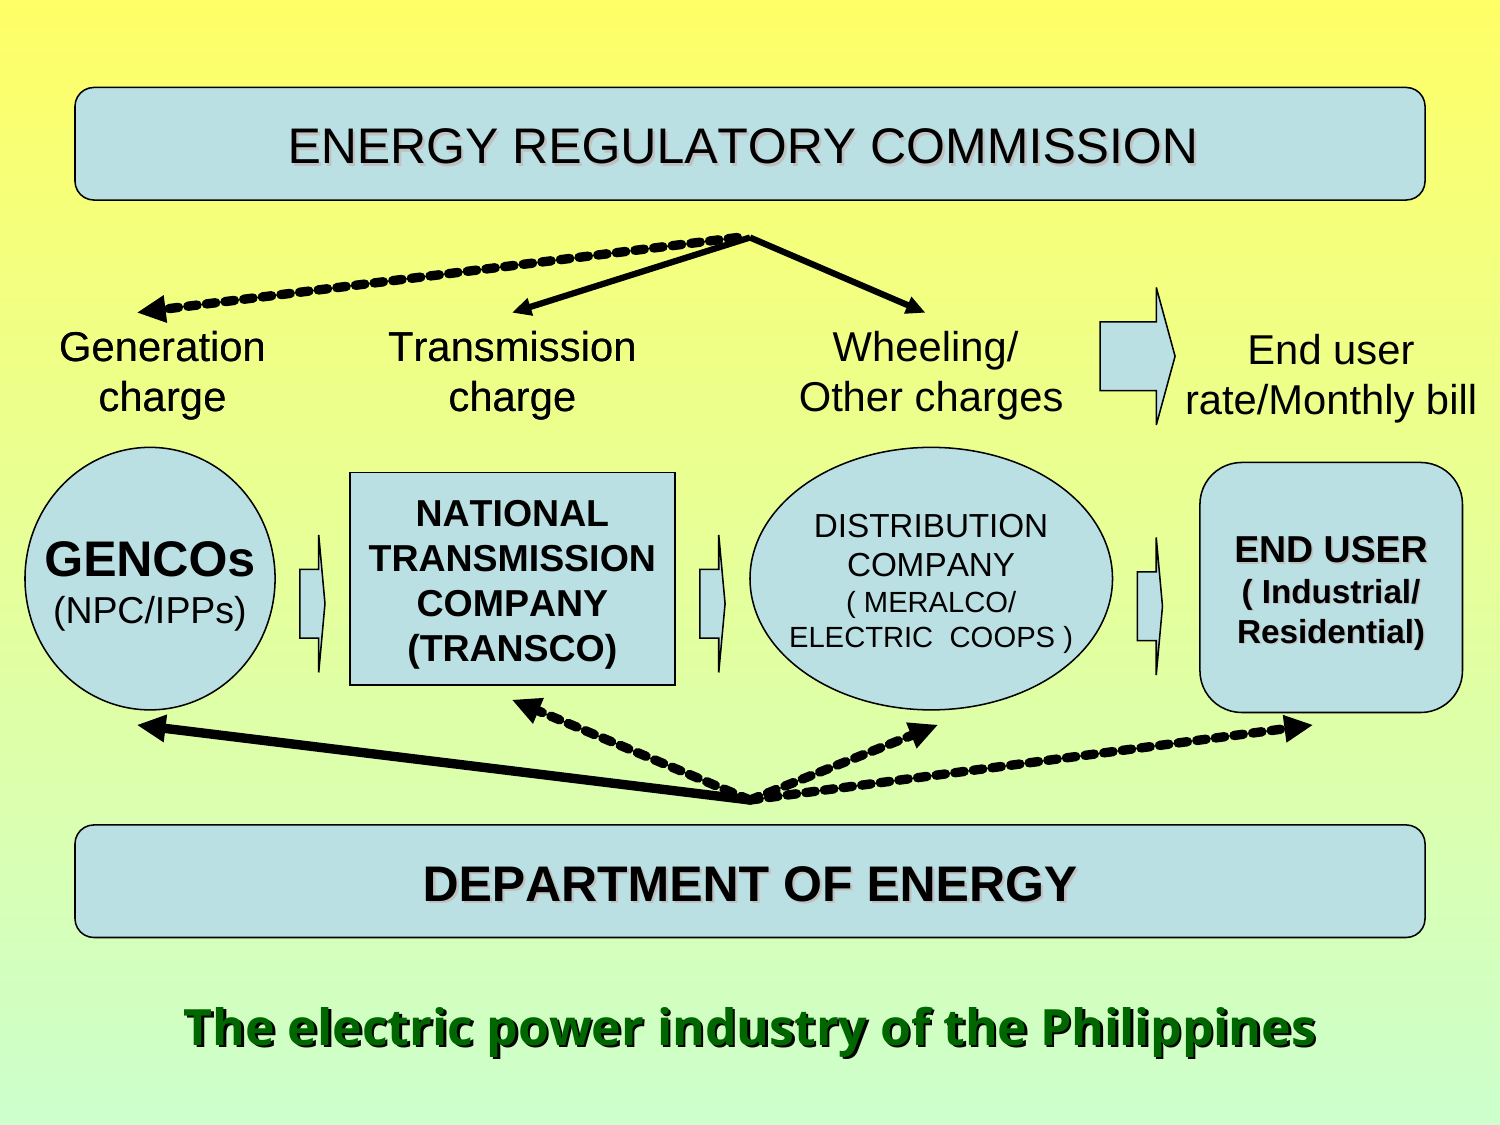

| MISSION IMPOSSIBLE By Marit Stinus-Remonde Electricity rates unreasonably high |
| --- |
| MISSION IMPOSSIBLE By Marit Stinus-Remonde Electricity rates unreasonably high |
| --- |
ENERGY REGULATORY COMMISSION
Generation charge
Generation charge
Transmission charge
Transmission charge
Wheeling/ Other charges
End user rate/Monthly bill
GENCOs
(NPC/IPPs)
DISTRIBUTION
COMPANY
( MERALCO/
ELECTRIC COOPS )
END USER
( Industrial/
Residential)
NATIONAL
TRANSMISSION
COMPANY
(TRANSCO)
DEPARTMENT OF ENERGY
# The electric power industry of the Philippines